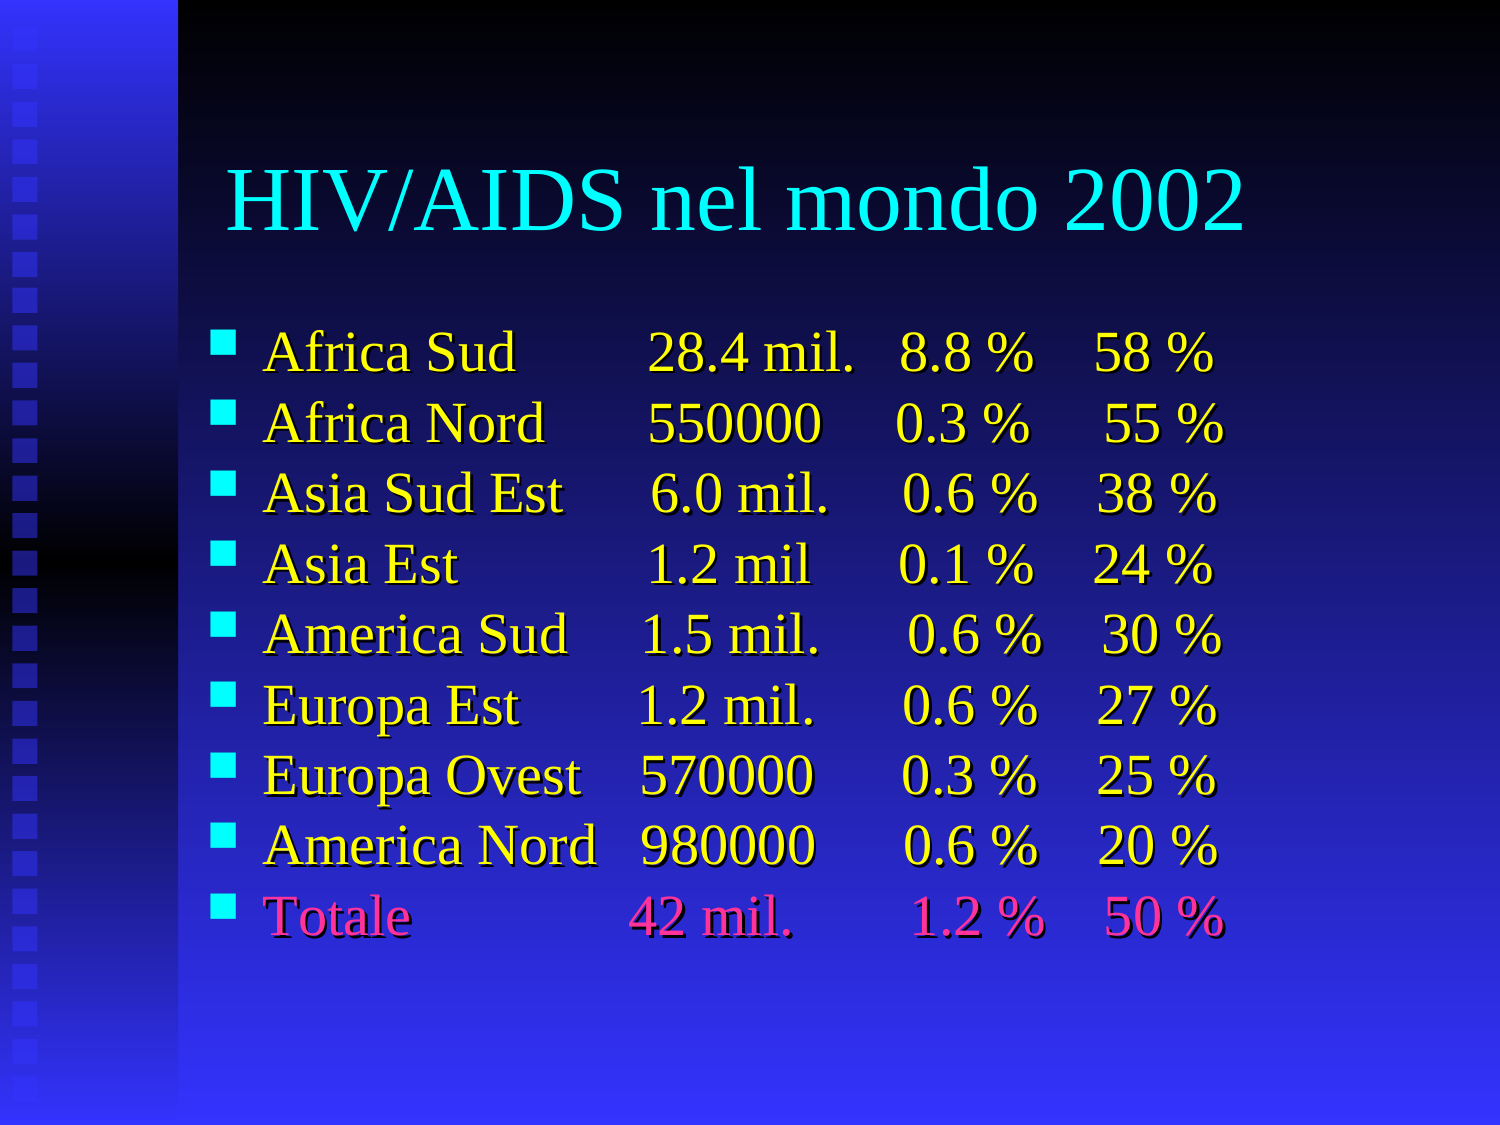

HIV/AIDS nel mondo 2002
Africa Sud 28.4 mil. 8.8 % 58 %
Africa Nord 550000 0.3 % 55 %
Asia Sud Est 6.0 mil. 0.6 % 38 %
Asia Est 1.2 mil 0.1 % 24 %
America Sud 1.5 mil. 0.6 % 30 %
Europa Est 1.2 mil. 0.6 % 27 %
Europa Ovest 570000 0.3 % 25 %
America Nord 980000 0.6 % 20 %
Totale 42 mil. 1.2 % 50 %